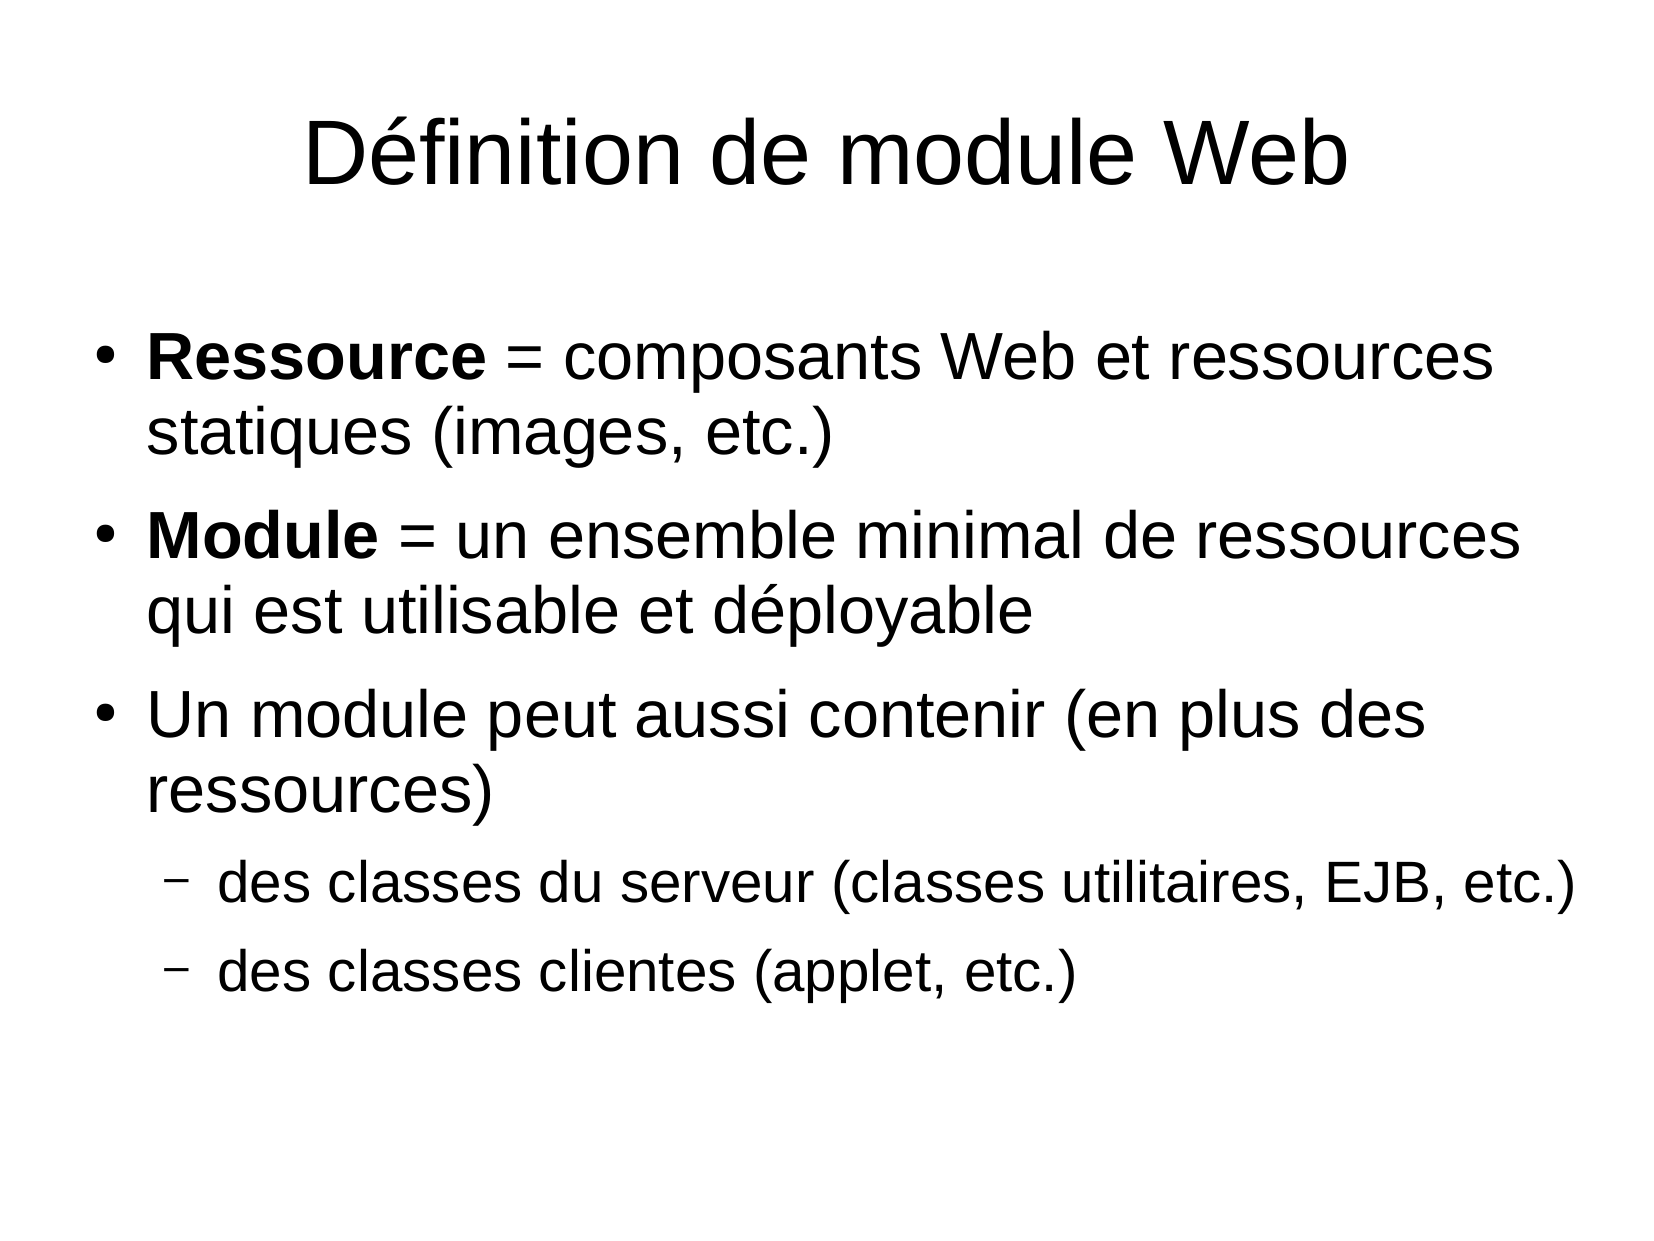

# Définition de module Web
Ressource = composants Web et ressources statiques (images, etc.)
Module = un ensemble minimal de ressources qui est utilisable et déployable
Un module peut aussi contenir (en plus des ressources)
des classes du serveur (classes utilitaires, EJB, etc.)
des classes clientes (applet, etc.)